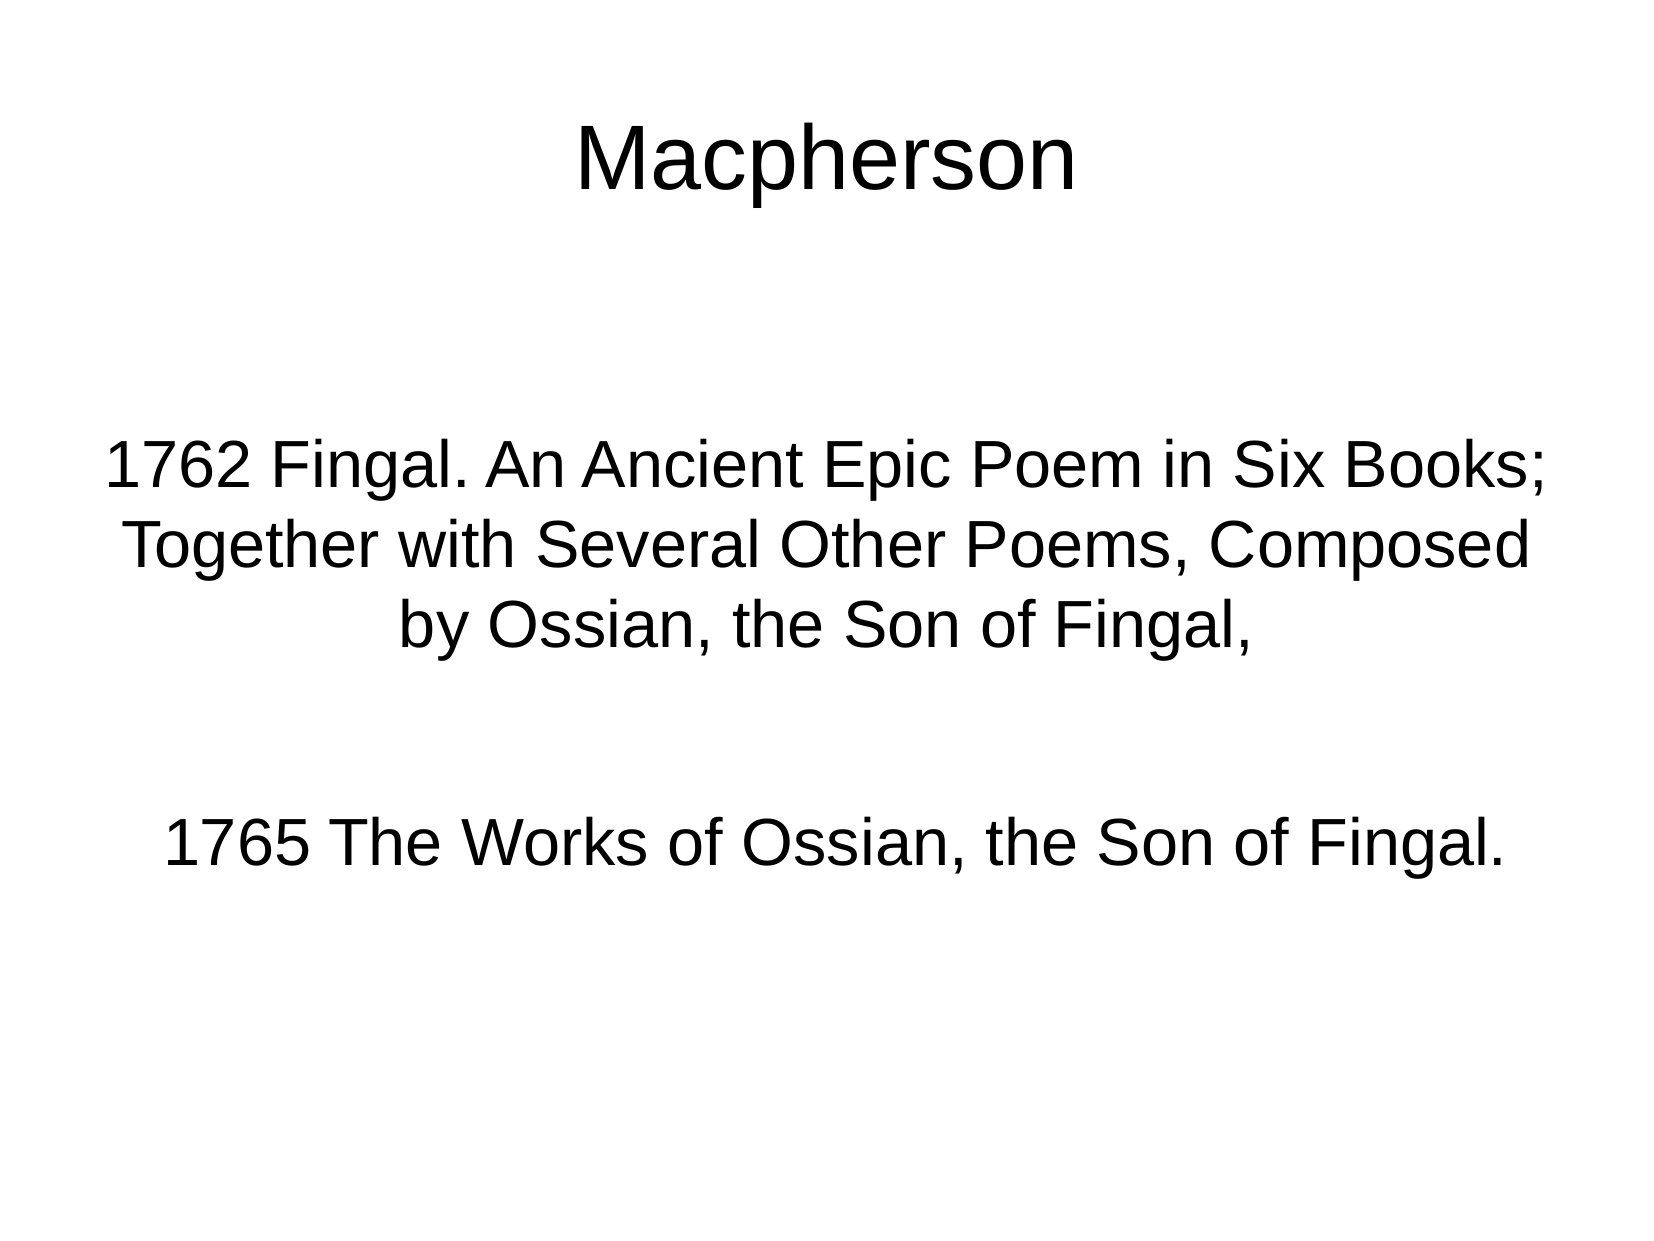

# Macpherson
1762 Fingal. An Ancient Epic Poem in Six Books; Together with Several Other Poems, Composed by Ossian, the Son of Fingal,
 1765 The Works of Ossian, the Son of Fingal.